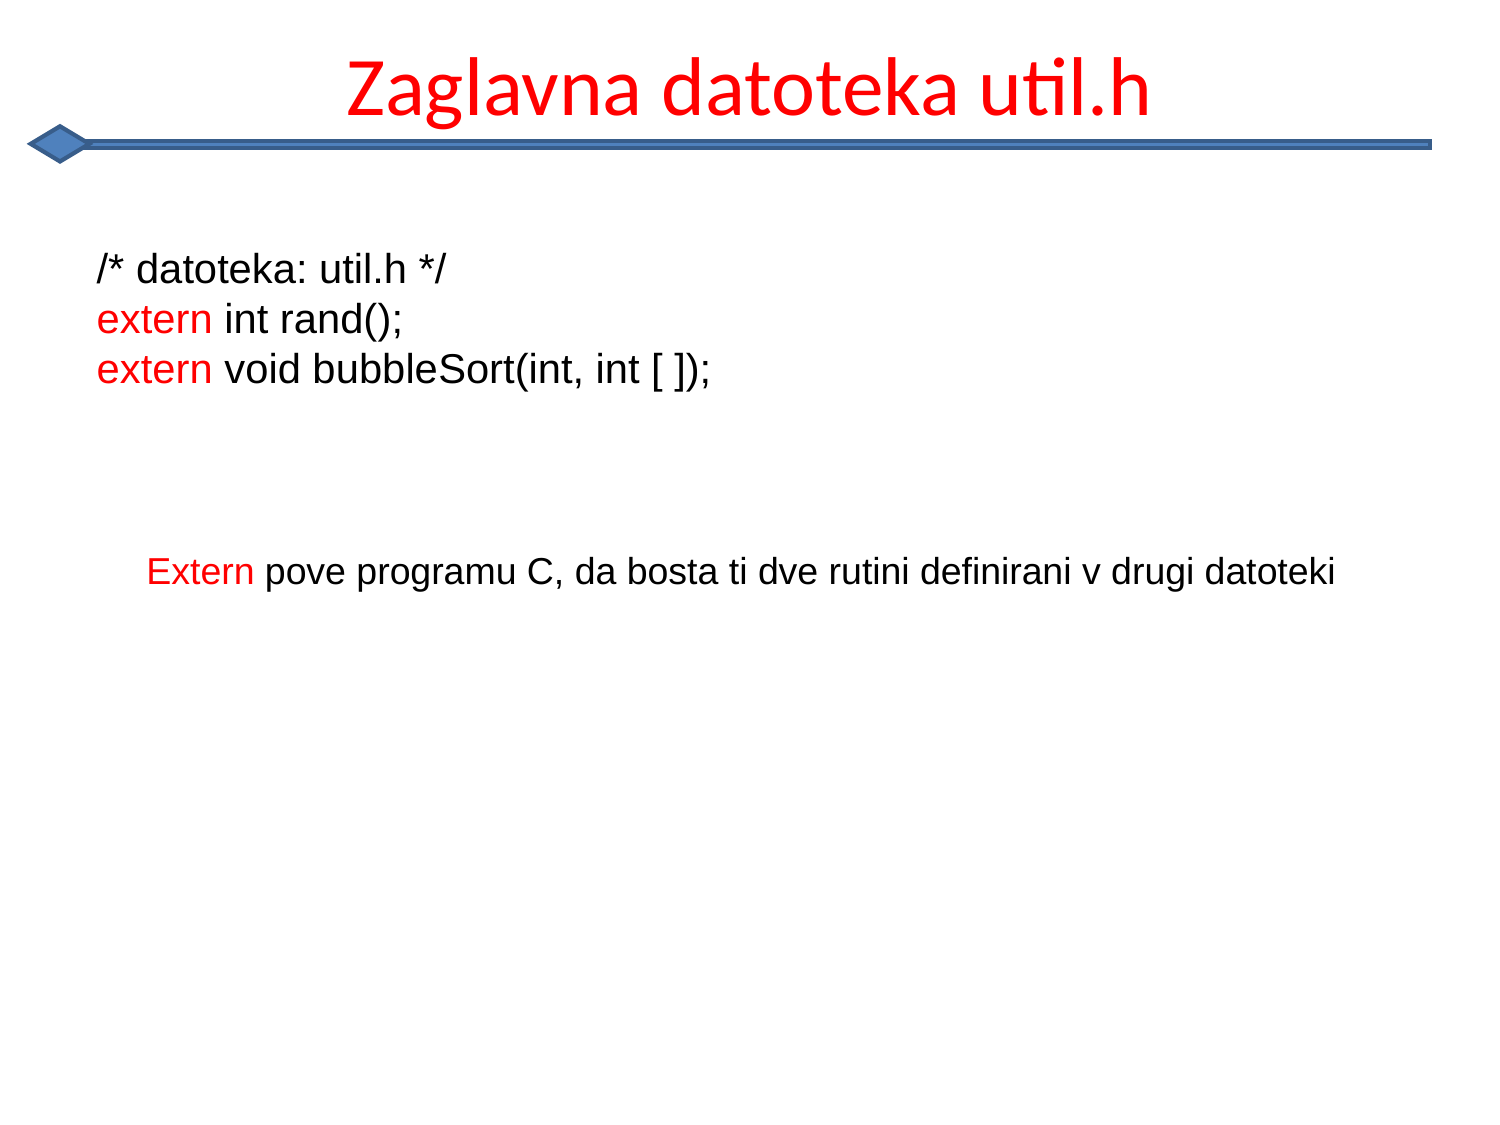

# Zaglavna datoteka util.h
/* datoteka: util.h */
extern int rand();
extern void bubbleSort(int, int [ ]);
Extern pove programu C, da bosta ti dve rutini definirani v drugi datoteki